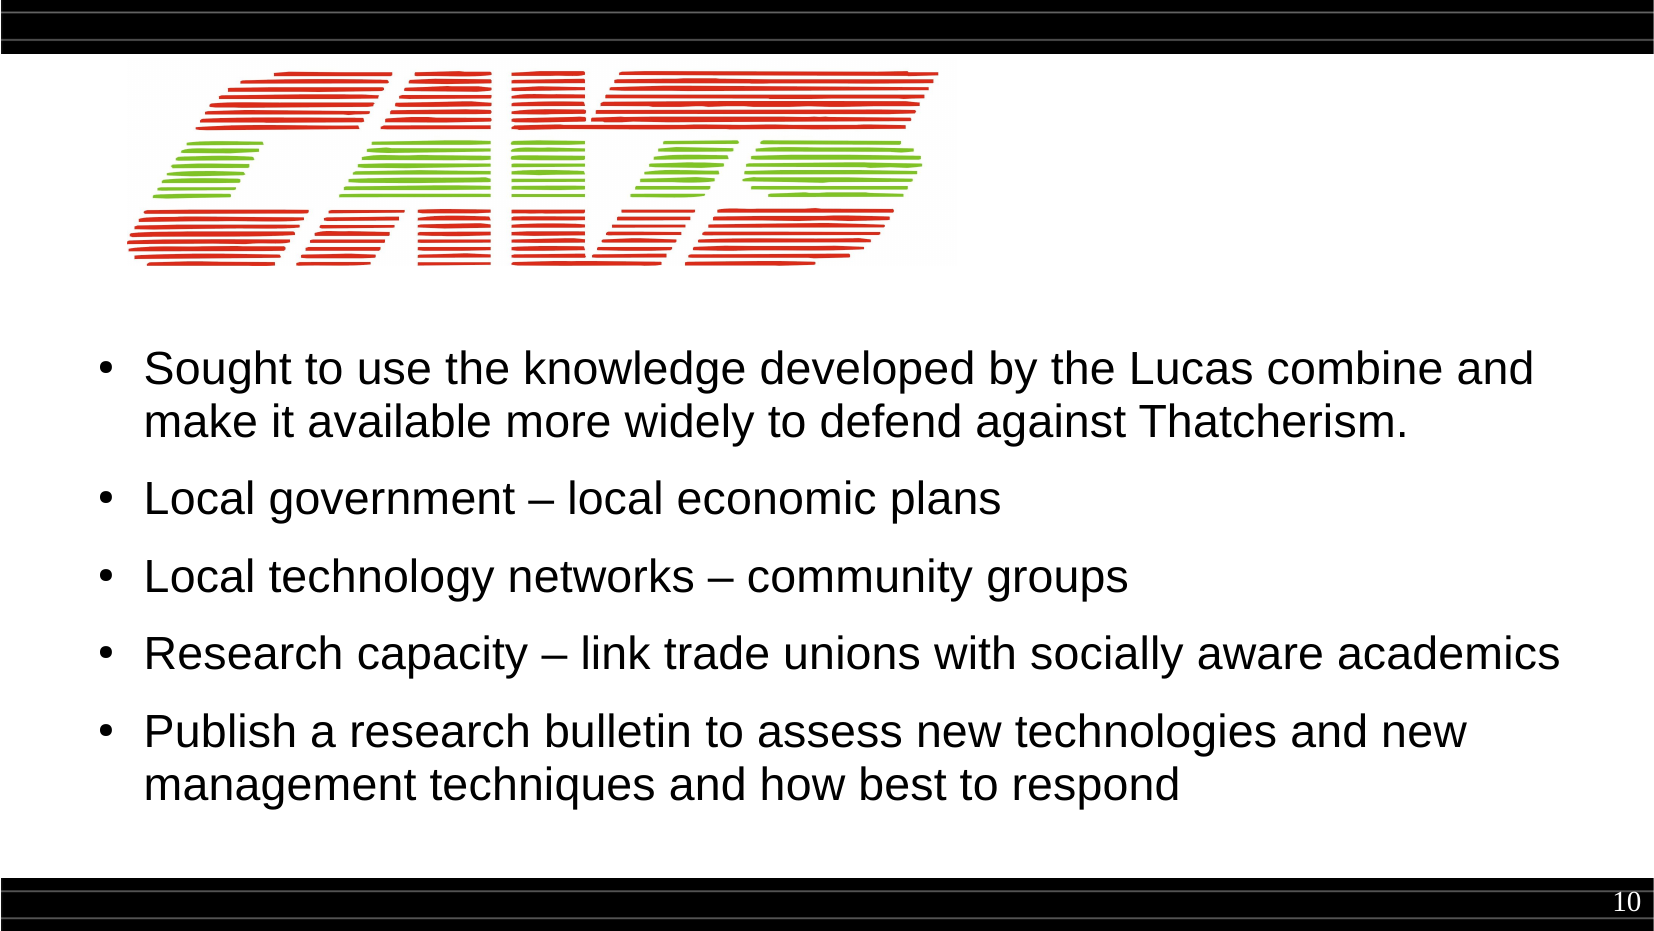

# Sought to use the knowledge developed by the Lucas combine and make it available more widely to defend against Thatcherism.
Local government – local economic plans
Local technology networks – community groups
Research capacity – link trade unions with socially aware academics
Publish a research bulletin to assess new technologies and new management techniques and how best to respond